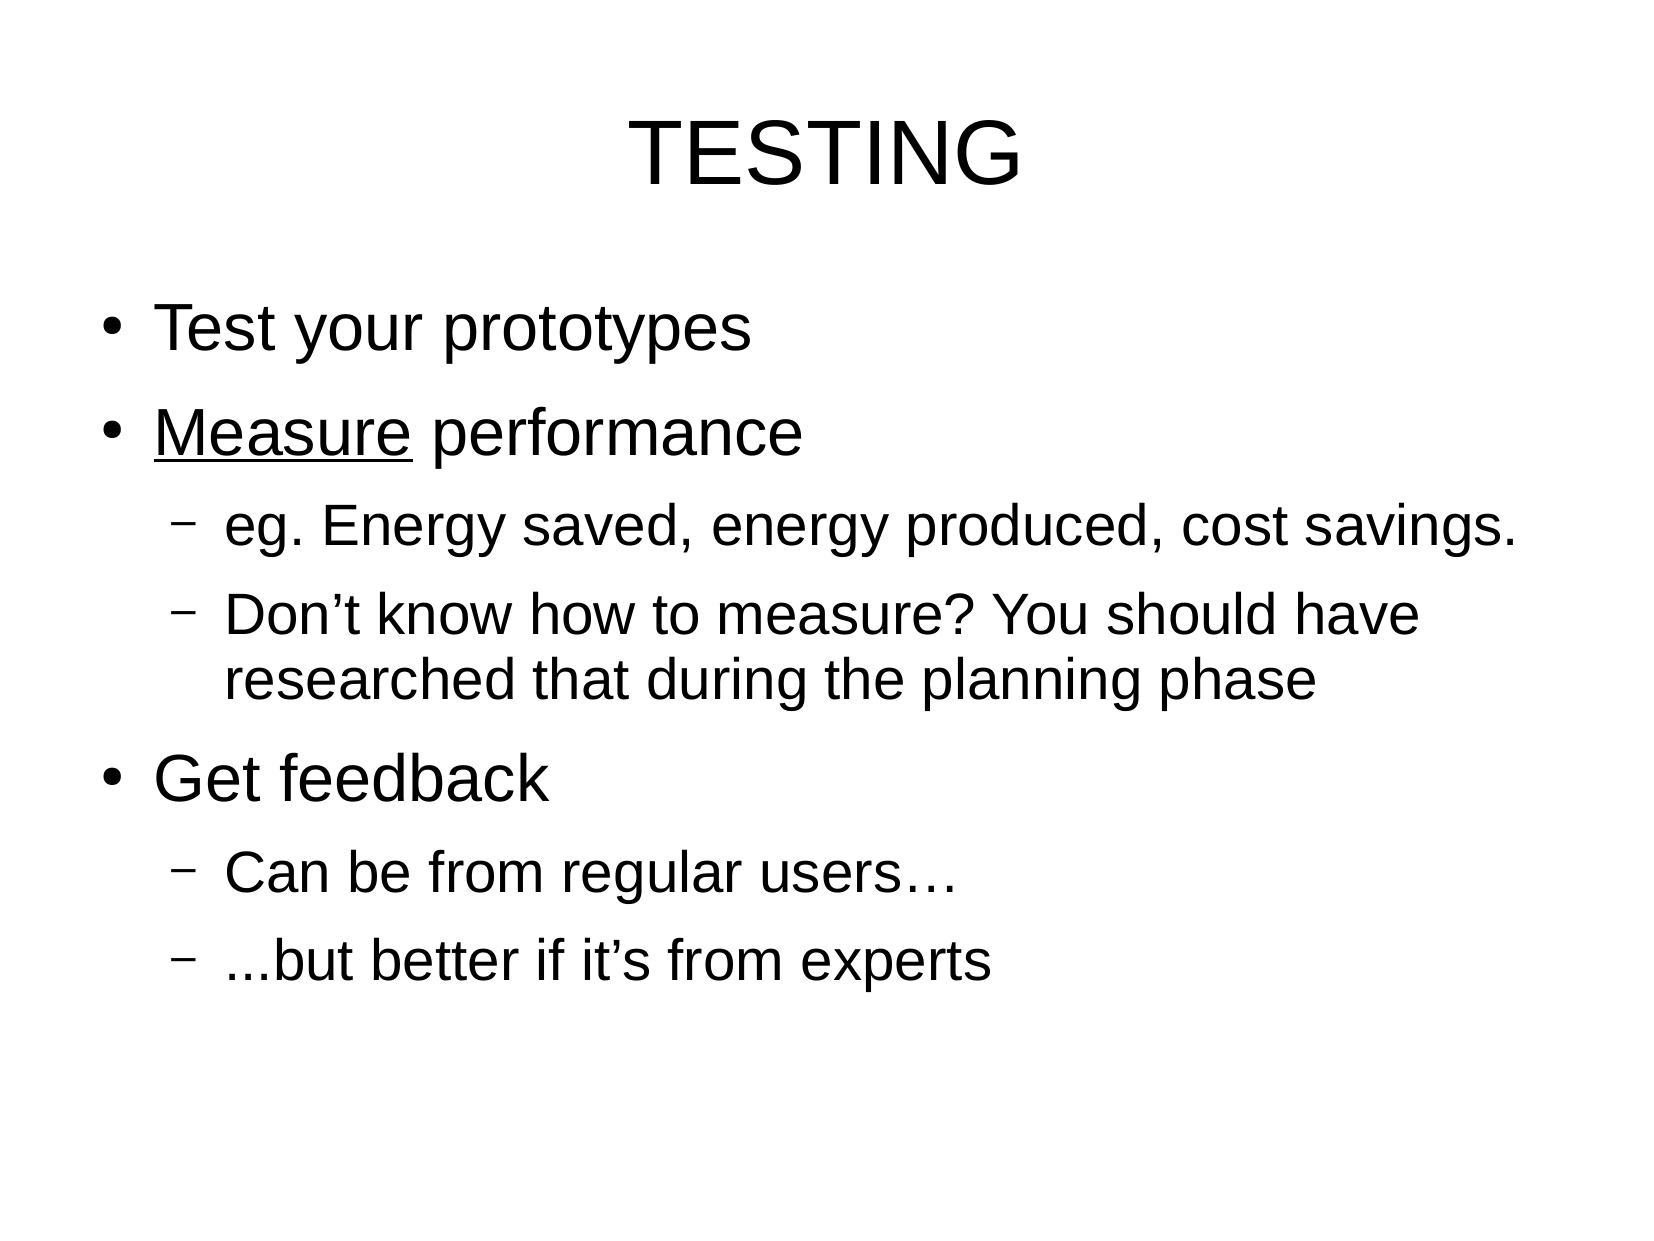

# TESTING
Test your prototypes
Measure performance
eg. Energy saved, energy produced, cost savings.
Don’t know how to measure? You should have researched that during the planning phase
Get feedback
Can be from regular users…
...but better if it’s from experts